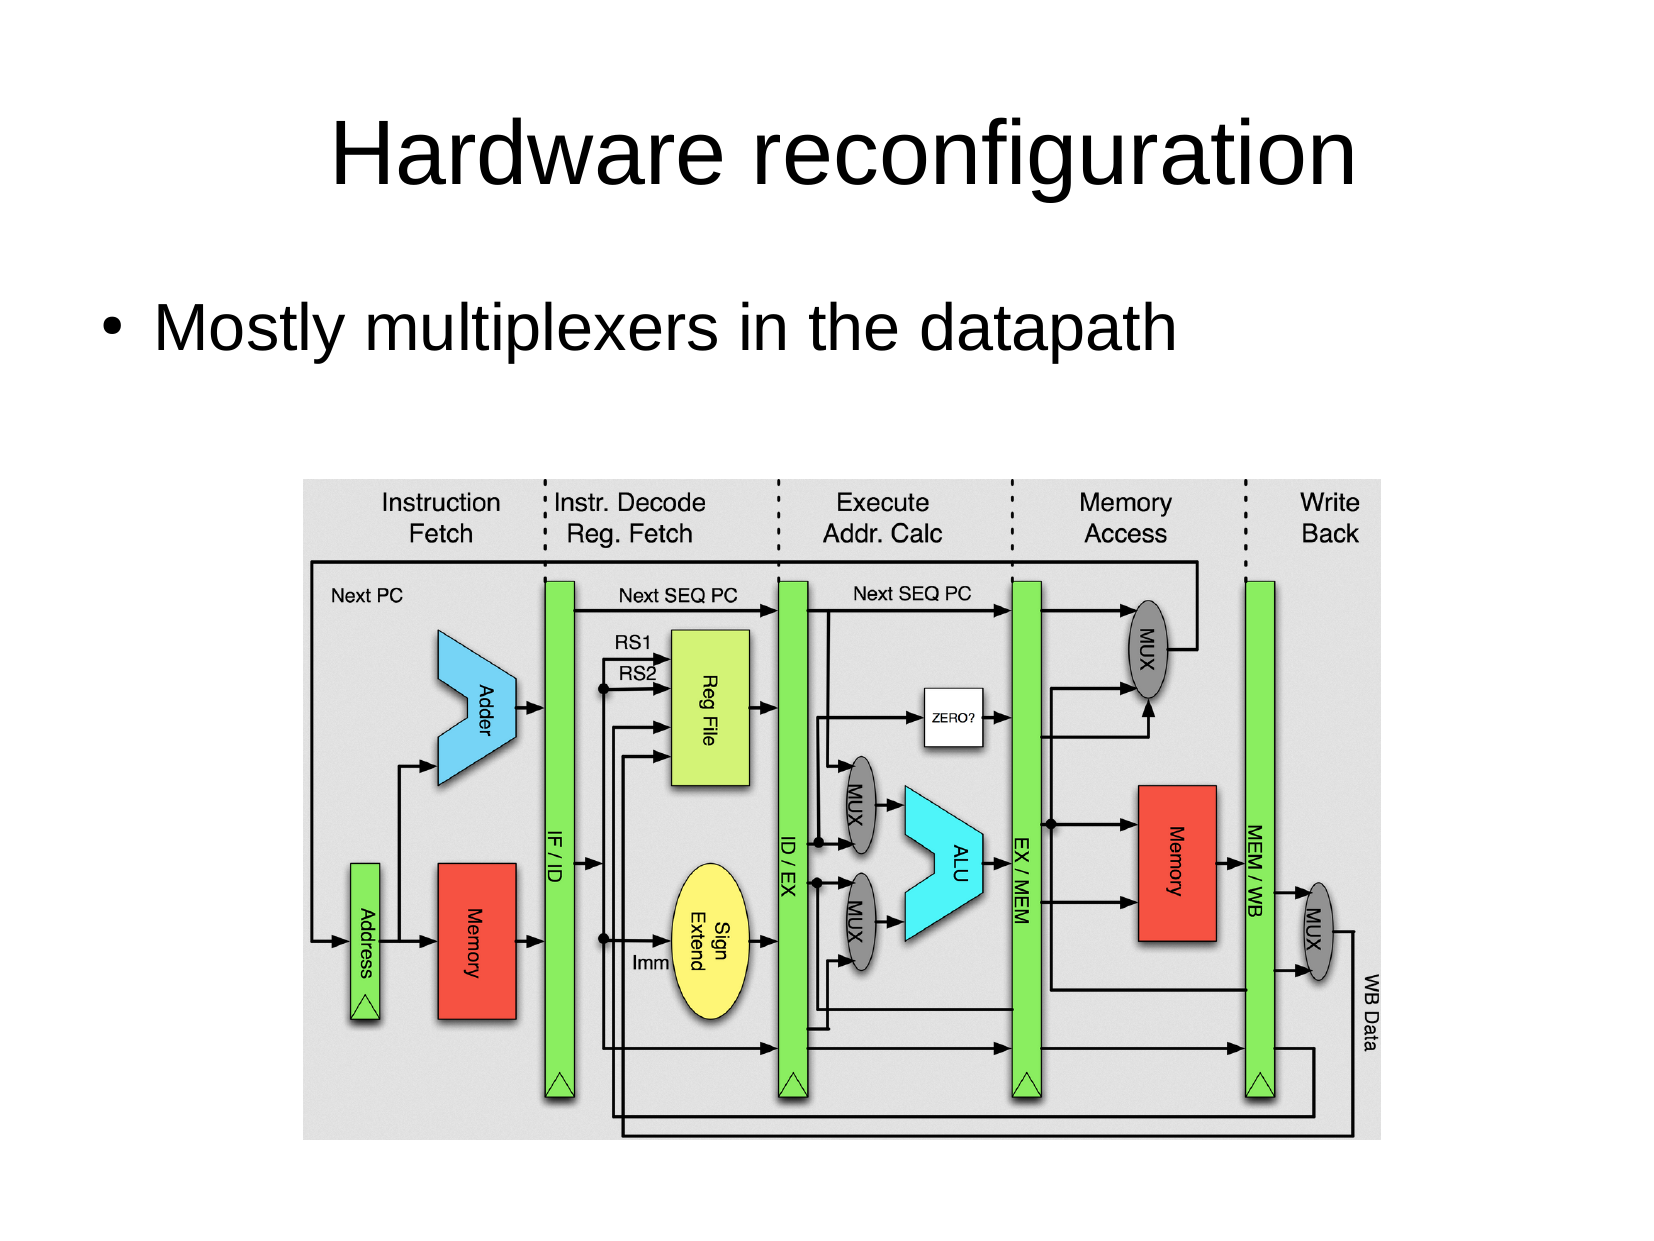

# Hardware reconfiguration
Mostly multiplexers in the datapath